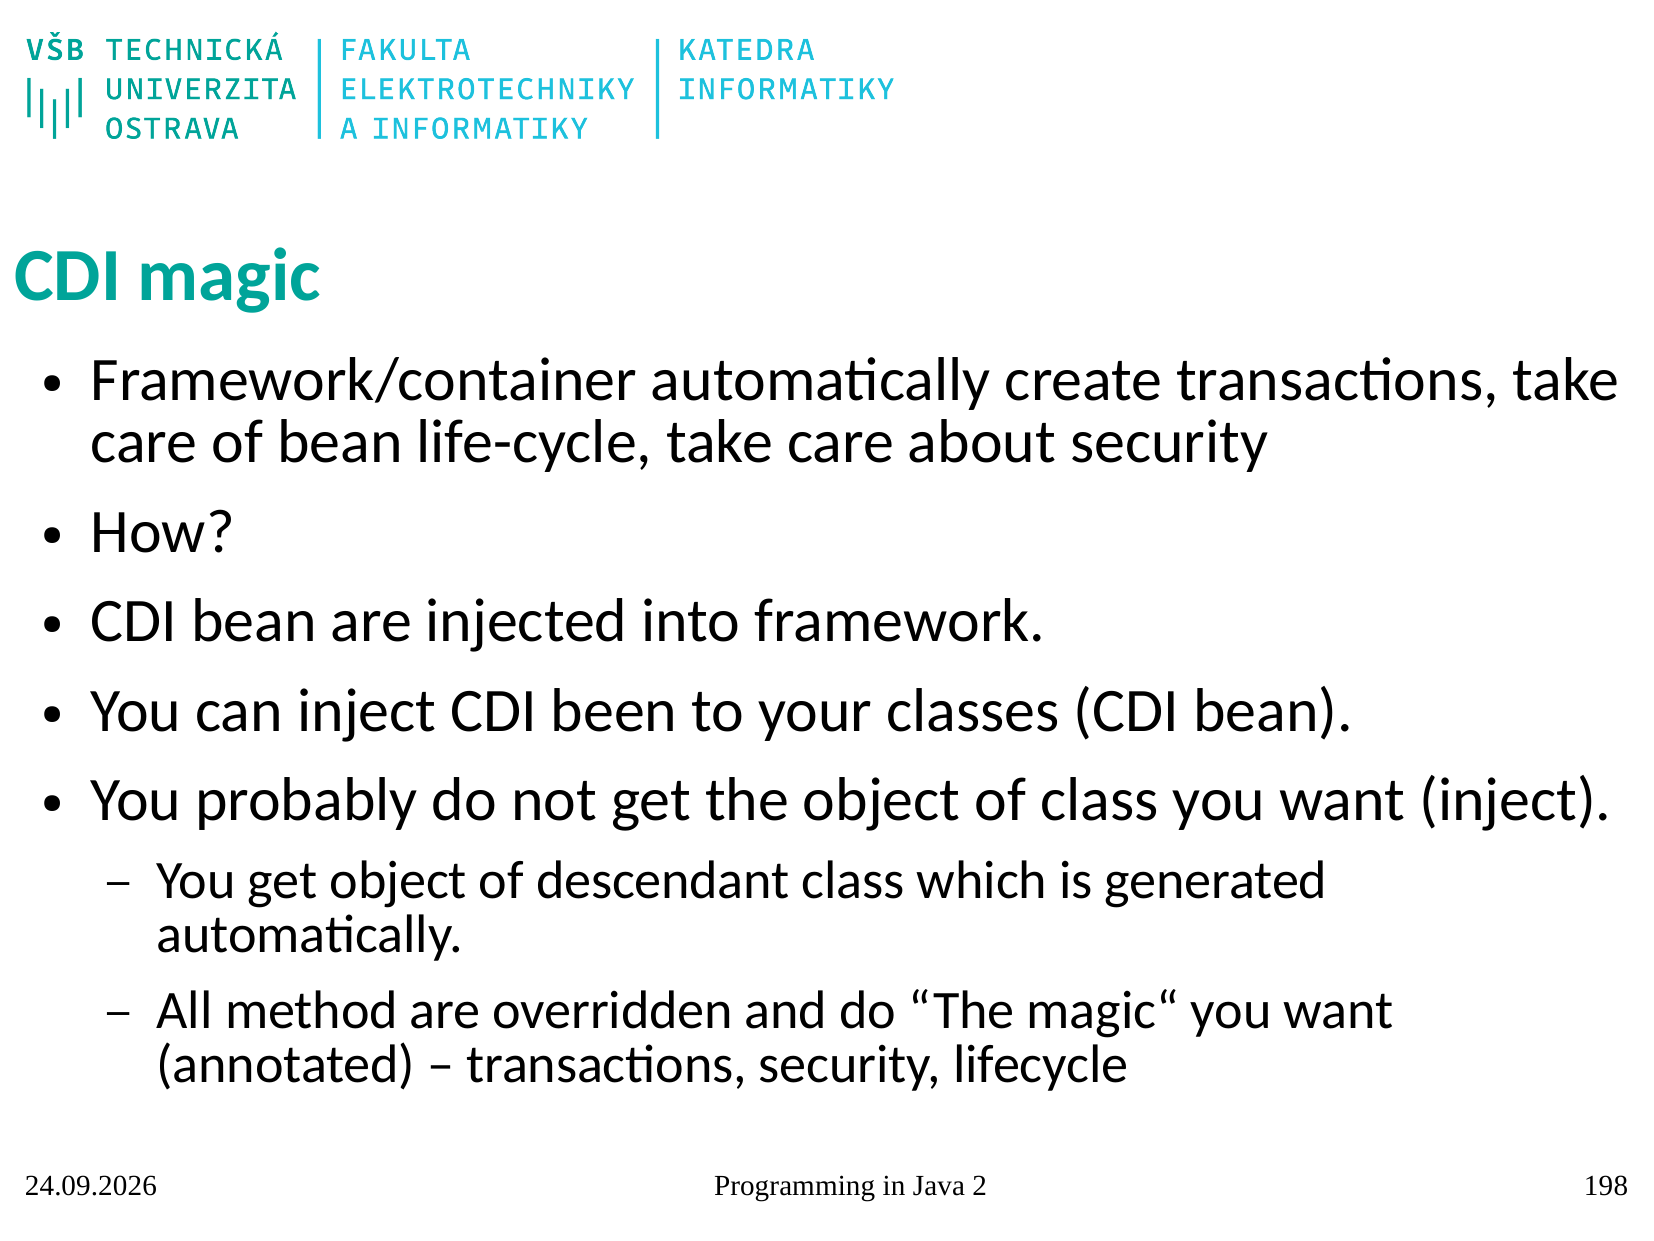

# CDI magic
Framework/container automatically create transactions, take care of bean life-cycle, take care about security
How?
CDI bean are injected into framework.
You can inject CDI been to your classes (CDI bean).
You probably do not get the object of class you want (inject).
You get object of descendant class which is generated automatically.
All method are overridden and do “The magic“ you want (annotated) – transactions, security, lifecycle
Programming in Java 2
198